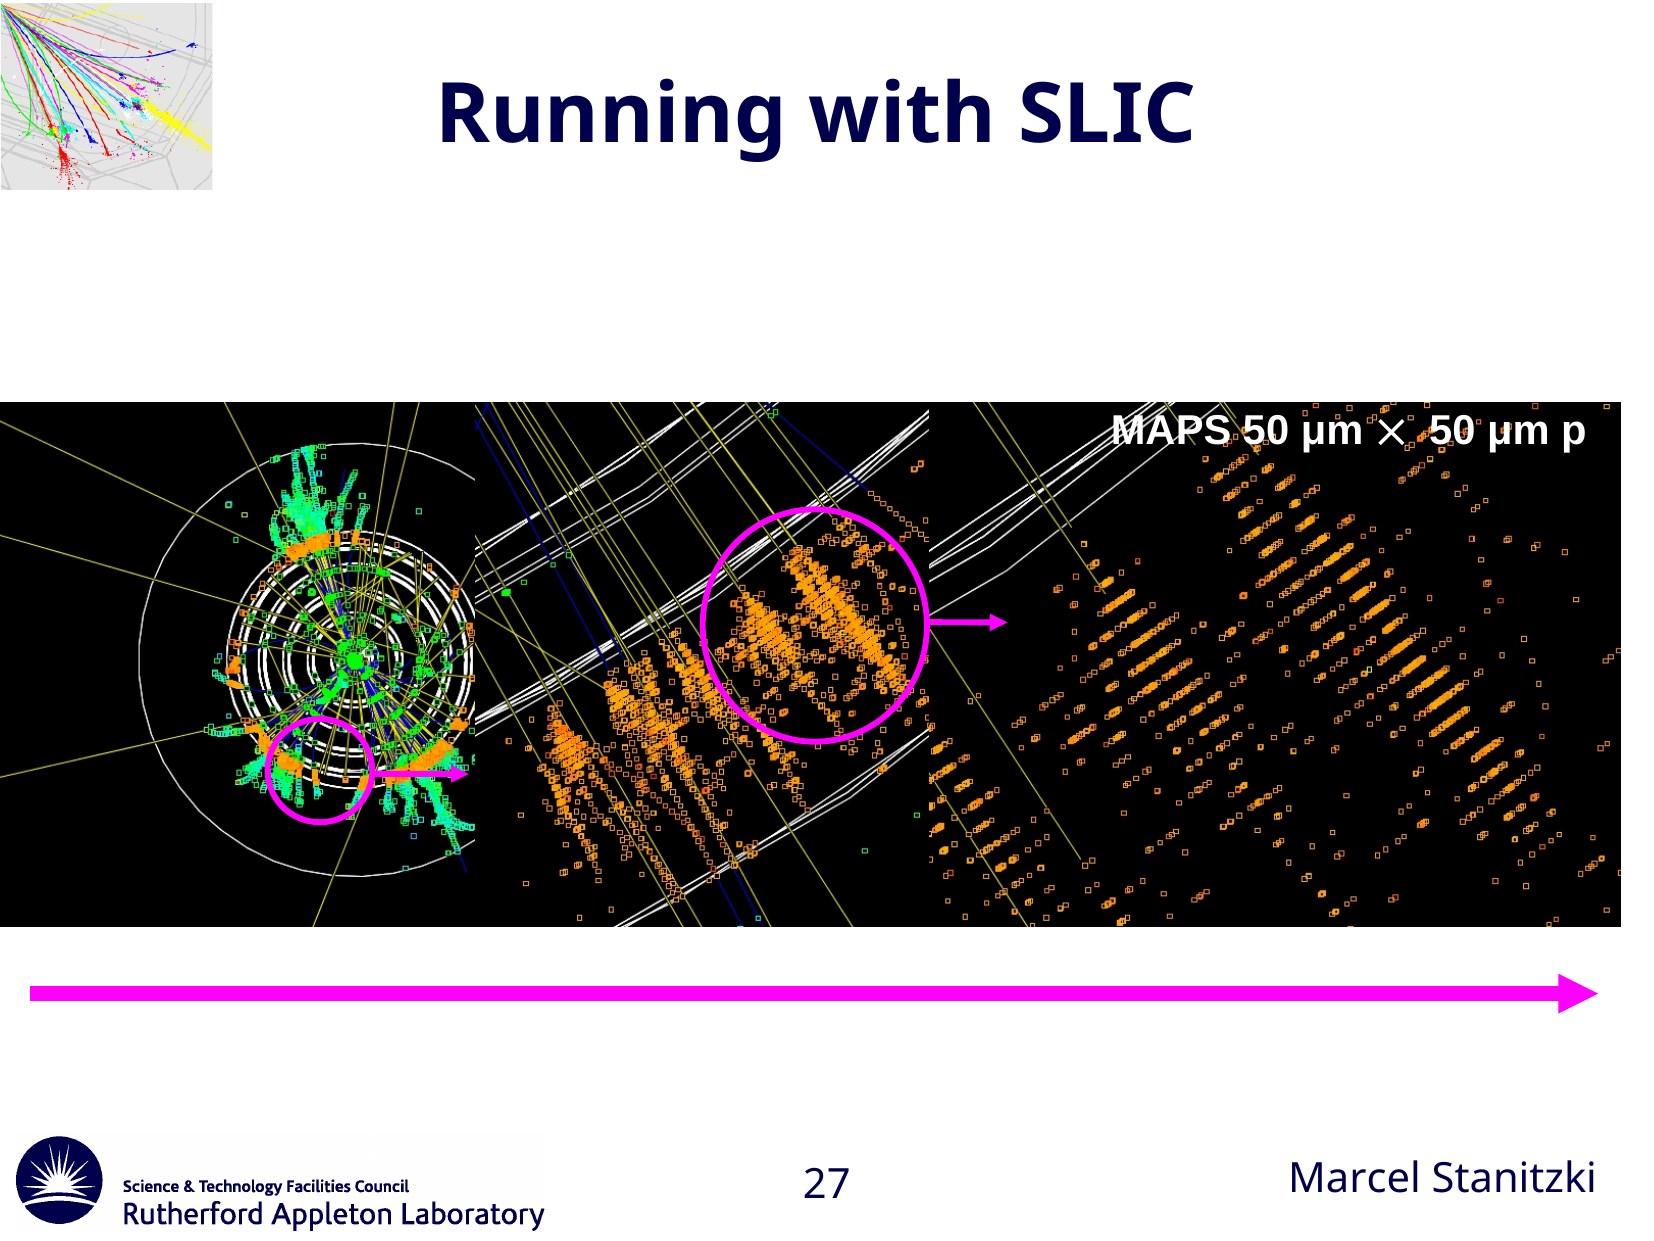

# Running with SLIC
MAPS 50 μm  50 μm p